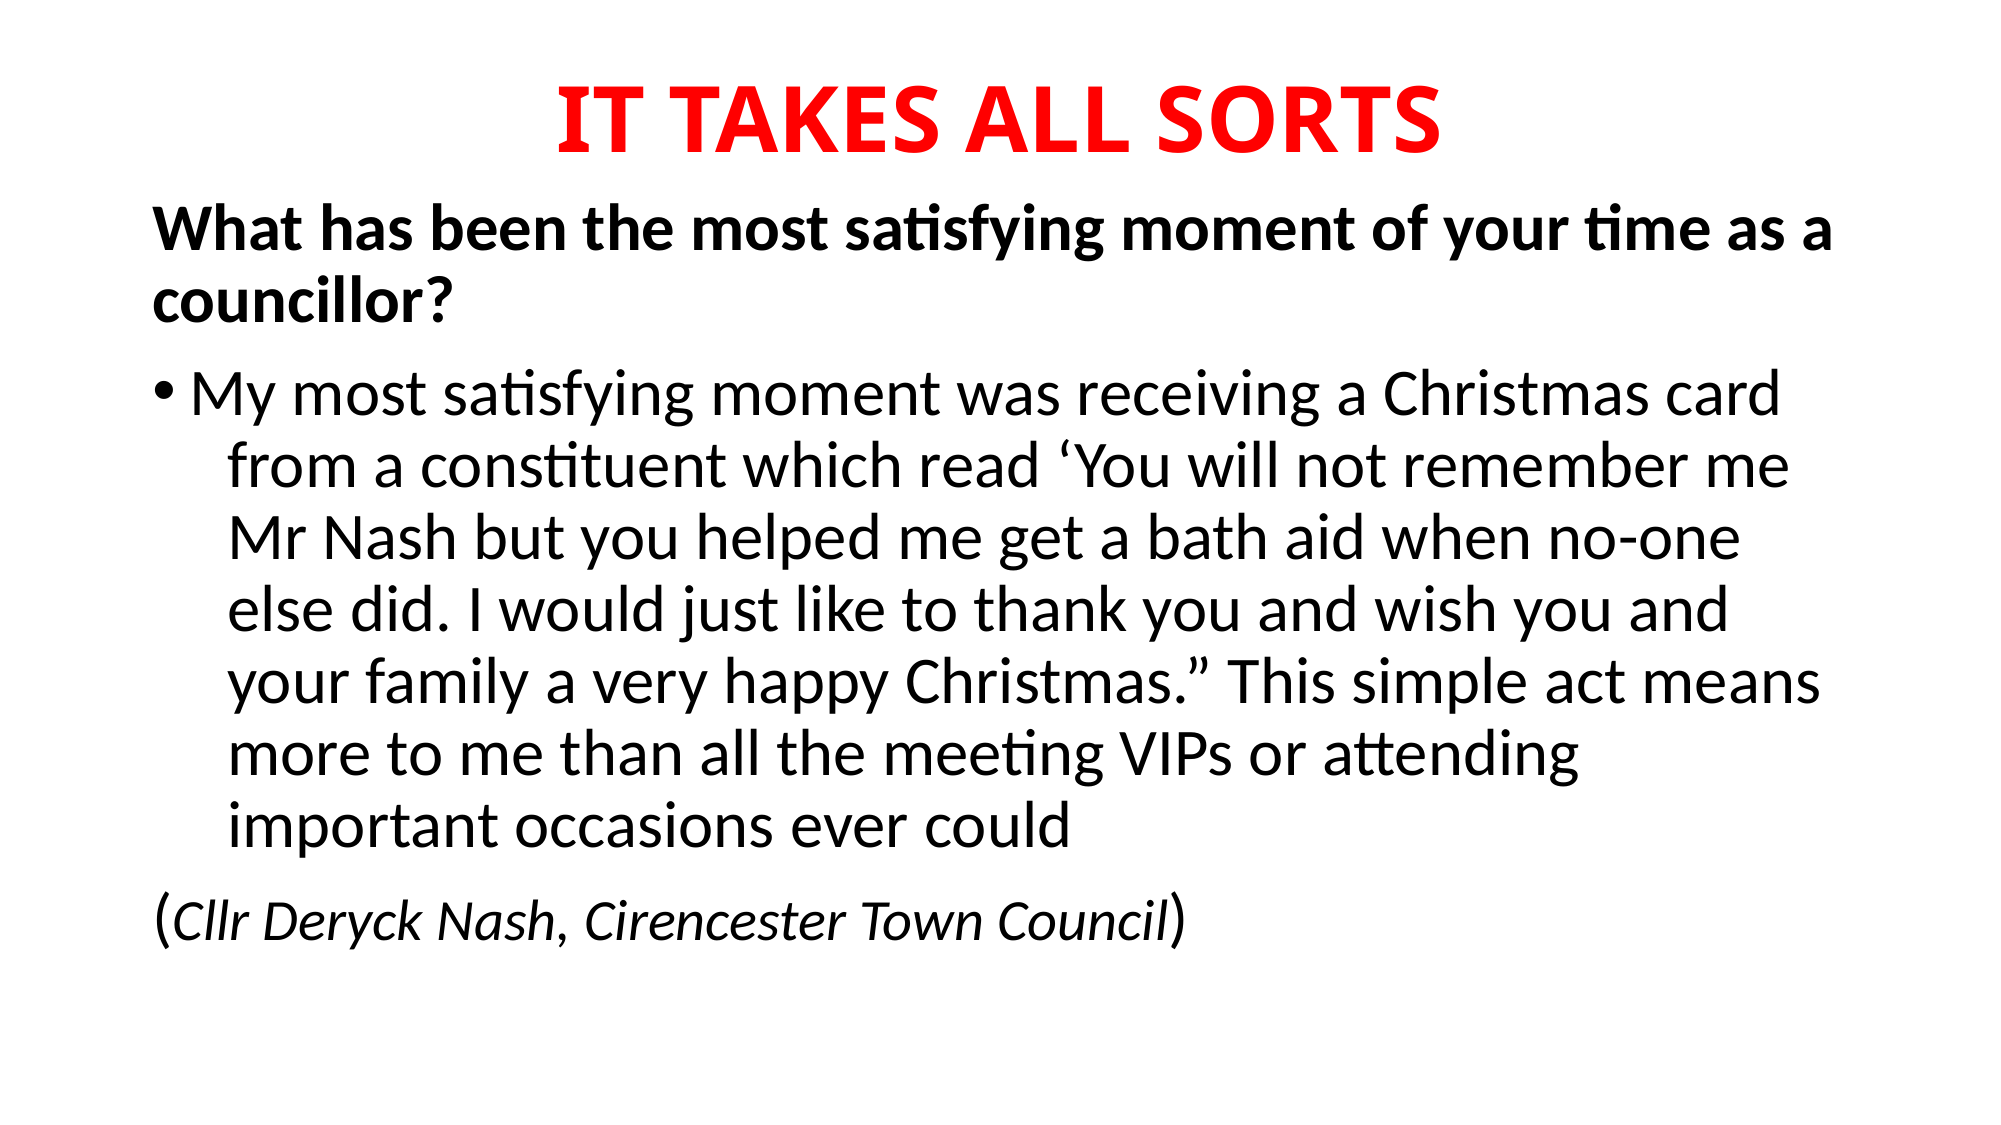

# IT TAKES ALL SORTS
What has been the most satisfying moment of your time as a councillor?
My most satisfying moment was receiving a Christmas card from a constituent which read ‘You will not remember me Mr Nash but you helped me get a bath aid when no-one else did. I would just like to thank you and wish you and your family a very happy Christmas.” This simple act means more to me than all the meeting VIPs or attending important occasions ever could
(Cllr Deryck Nash, Cirencester Town Council)